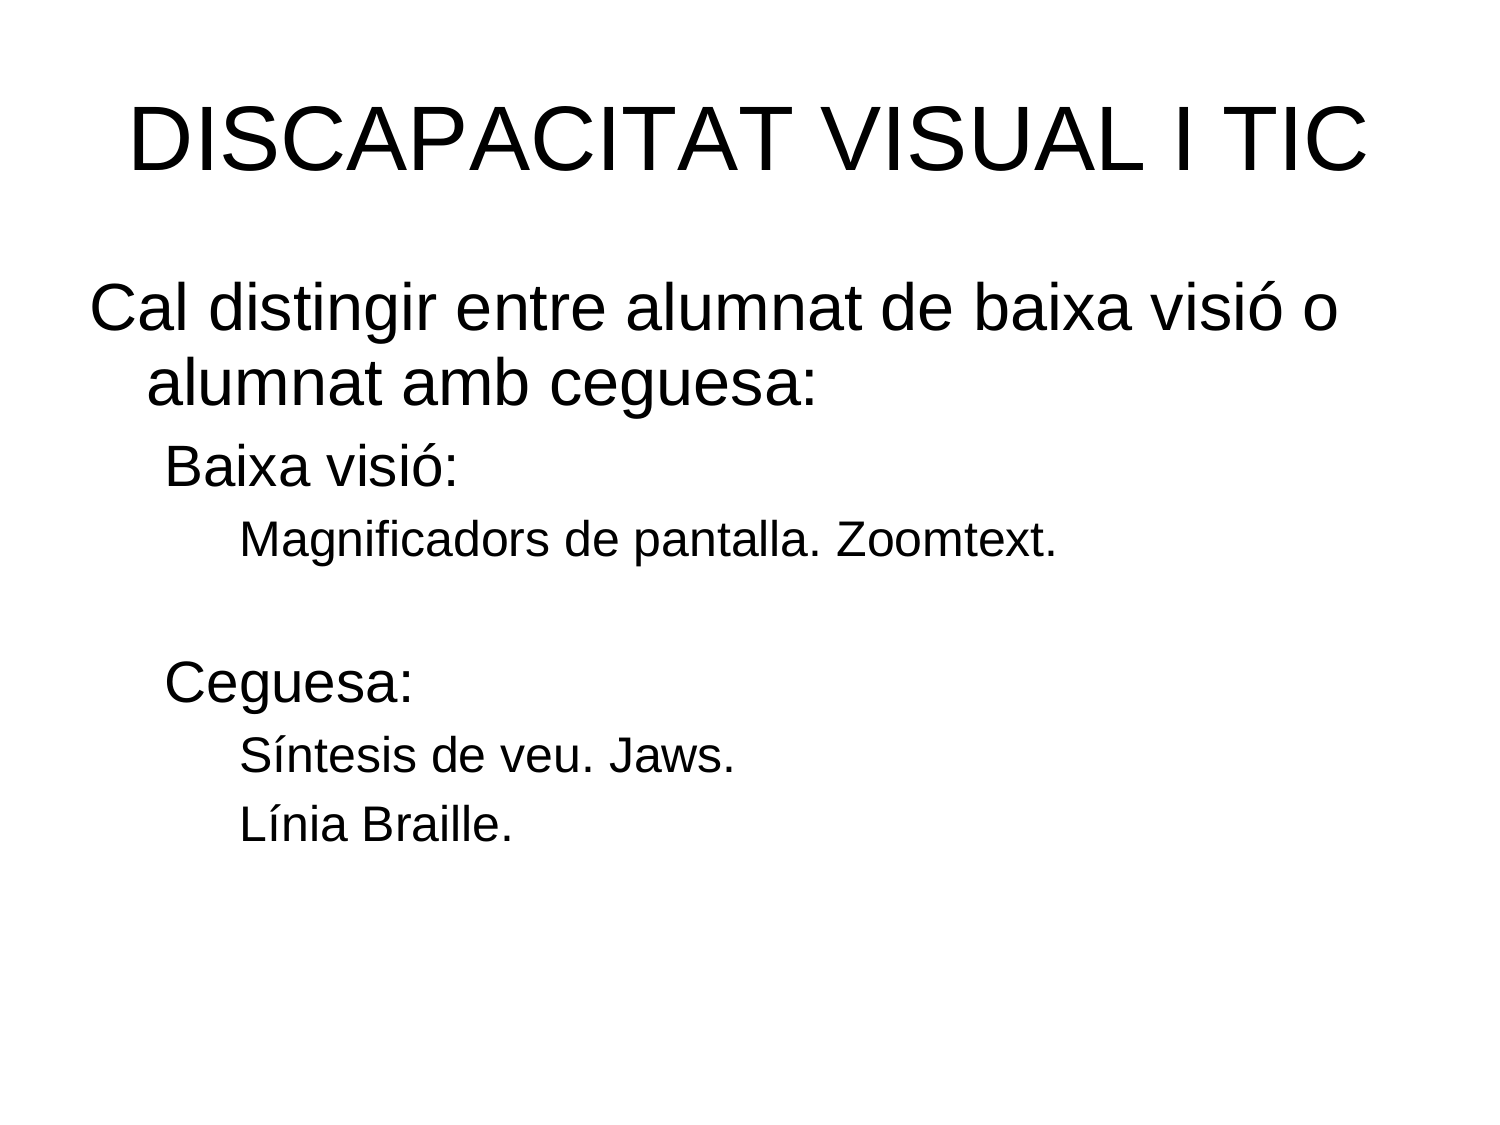

# DISCAPACITAT VISUAL I TIC
Cal distingir entre alumnat de baixa visió o alumnat amb ceguesa:
Baixa visió:
Magnificadors de pantalla. Zoomtext.
Ceguesa:
Síntesis de veu. Jaws.
Línia Braille.